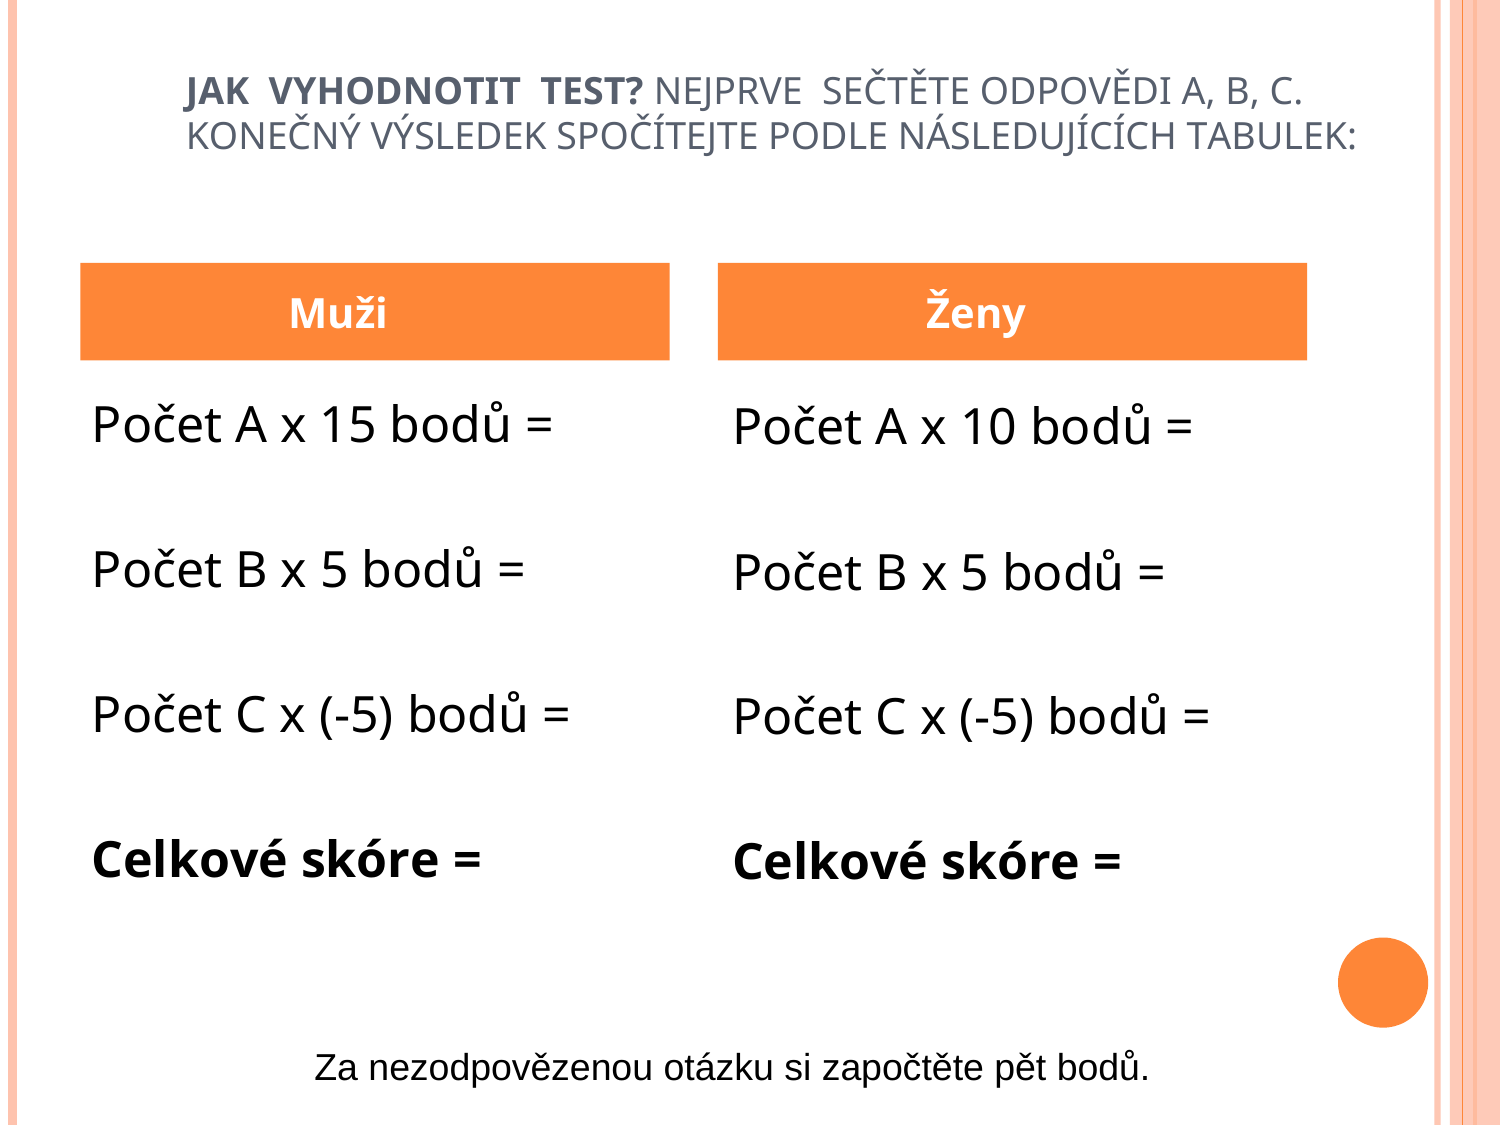

# JAK VYHODNOTIT TEST? NEJPRVE SEČTĚTE ODPOVĚDI A, B, C. KONEČNÝ VÝSLEDEK SPOČÍTEJTE PODLE NÁSLEDUJÍCÍCH TABULEK:
 Muži
 Ženy
Počet A x 15 bodů =
Počet B x 5 bodů =
Počet C x (-5) bodů =
Celkové skóre =
Počet A x 10 bodů =
Počet B x 5 bodů =
Počet C x (-5) bodů =
Celkové skóre =
 Za nezodpovězenou otázku si započtěte pět bodů.